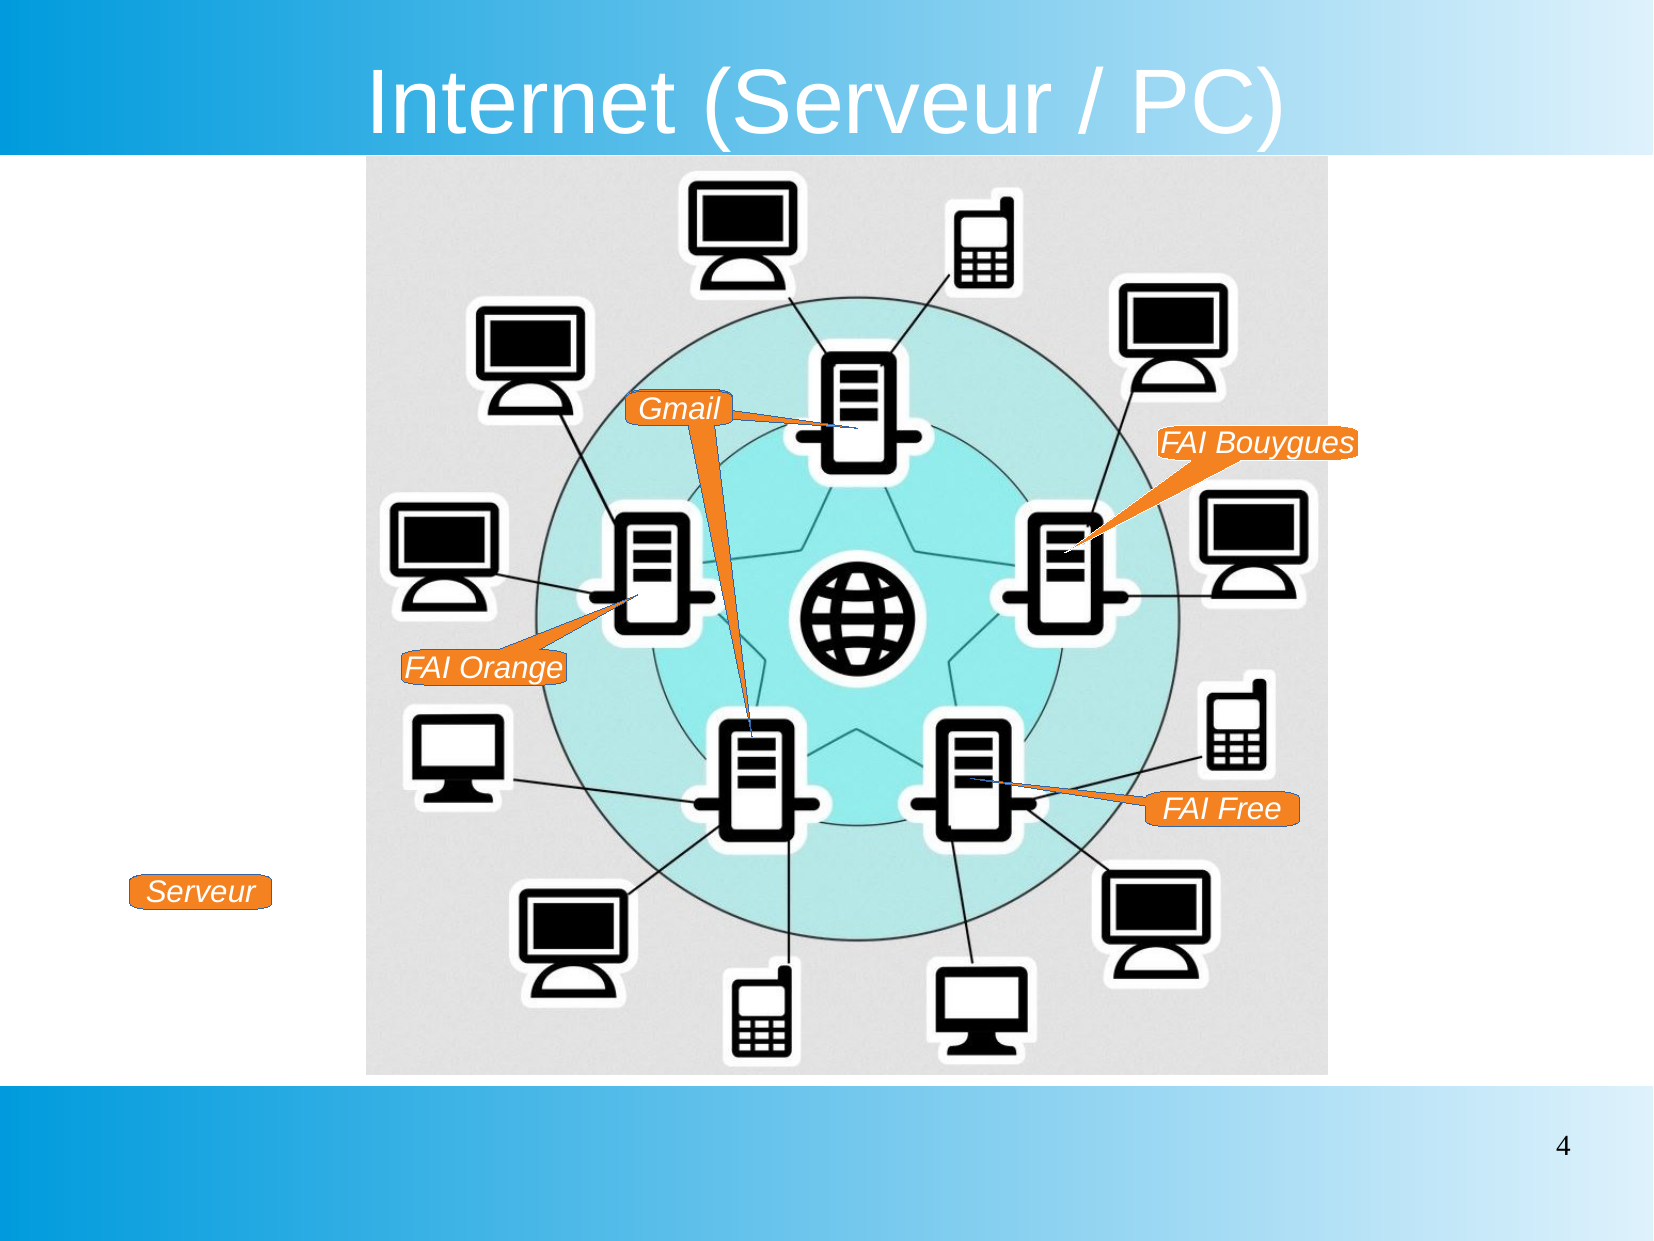

# Internet (Serveur / PC)
Gmail
Gmail
FAI Bouygues
FAI Orange
FAI Free
Serveur
4